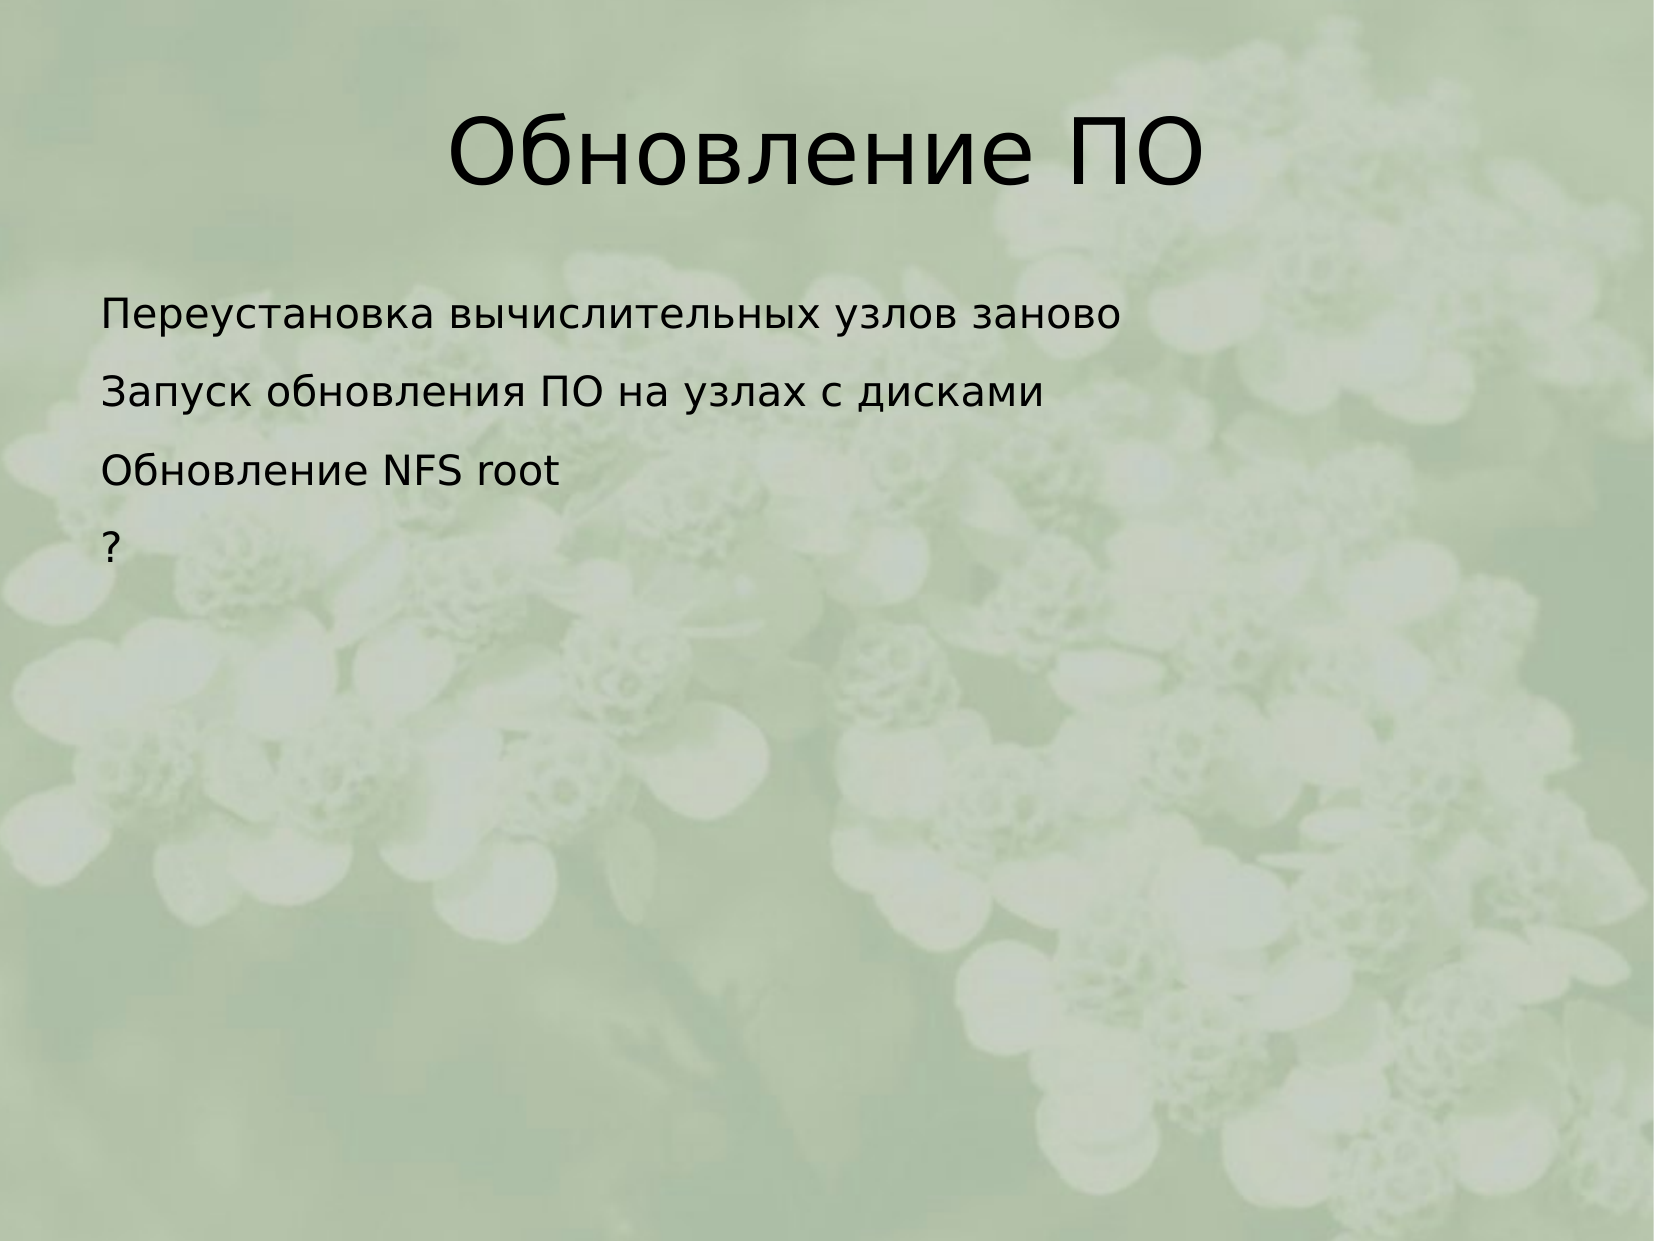

# Обновление ПО
Переустановка вычислительных узлов заново
Запуск обновления ПО на узлах с дисками
Обновление NFS root
?